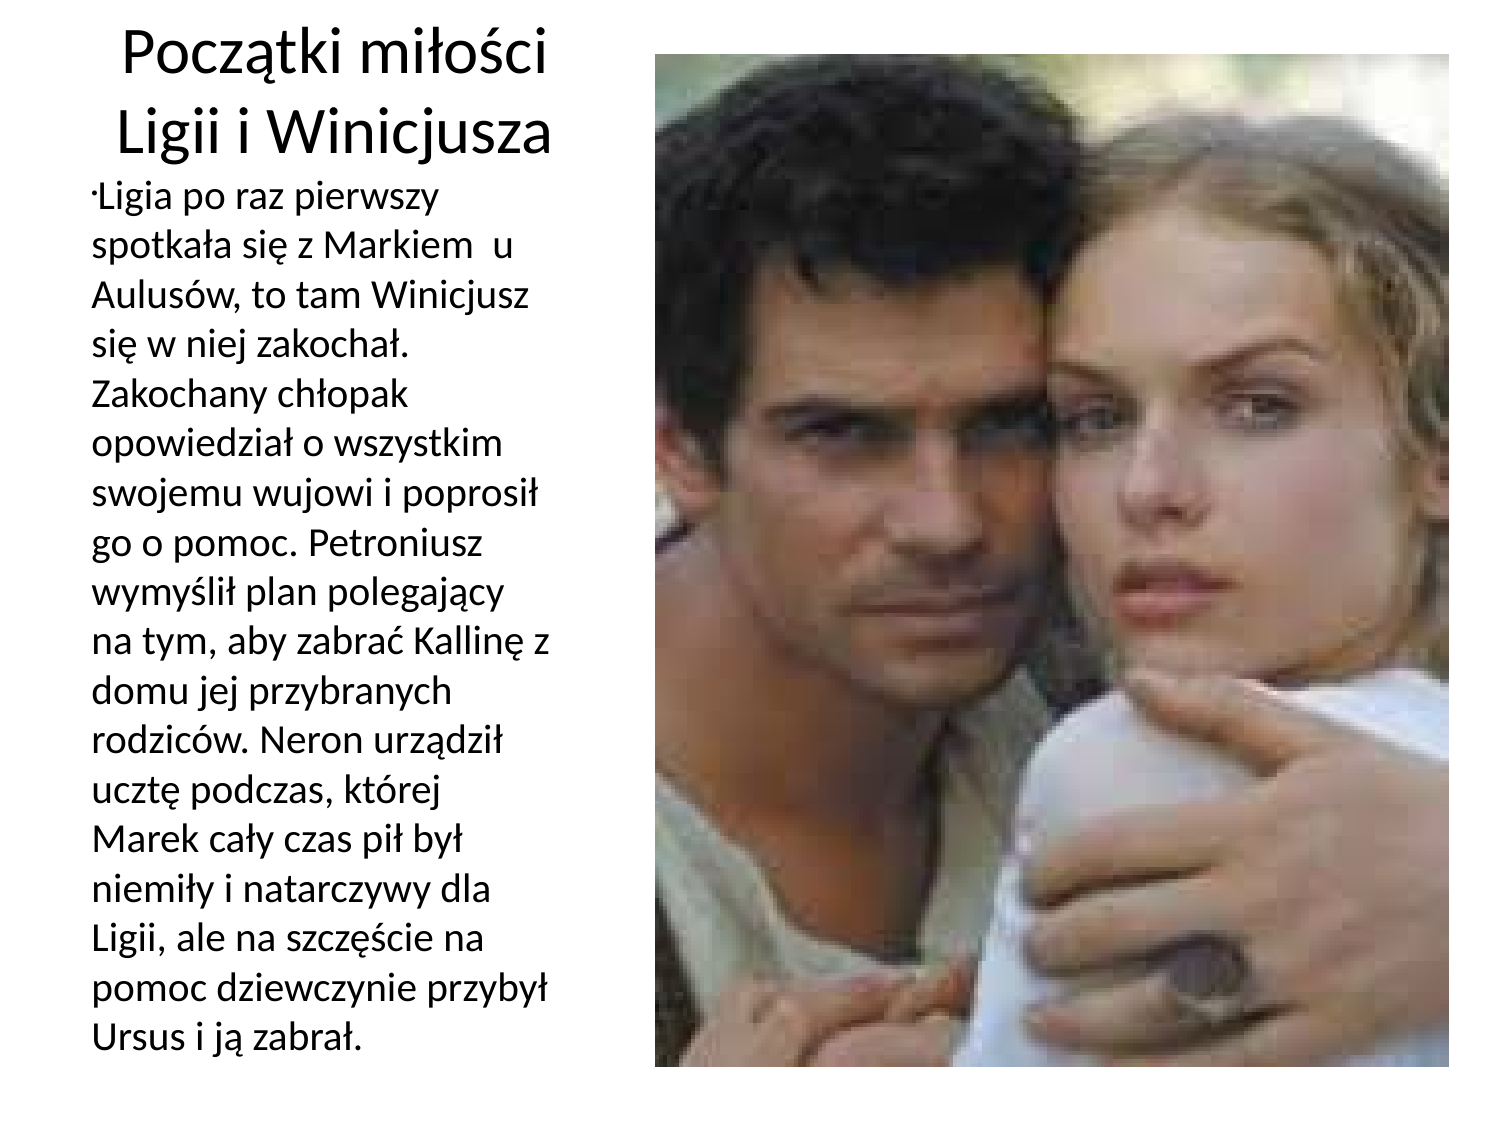

# Początki miłości Ligii i Winicjusza
Ligia po raz pierwszy spotkała się z Markiem u Aulusów, to tam Winicjusz się w niej zakochał. Zakochany chłopak opowiedział o wszystkim swojemu wujowi i poprosił go o pomoc. Petroniusz wymyślił plan polegający na tym, aby zabrać Kallinę z domu jej przybranych rodziców. Neron urządził ucztę podczas, której Marek cały czas pił był niemiły i natarczywy dla Ligii, ale na szczęście na pomoc dziewczynie przybył Ursus i ją zabrał.